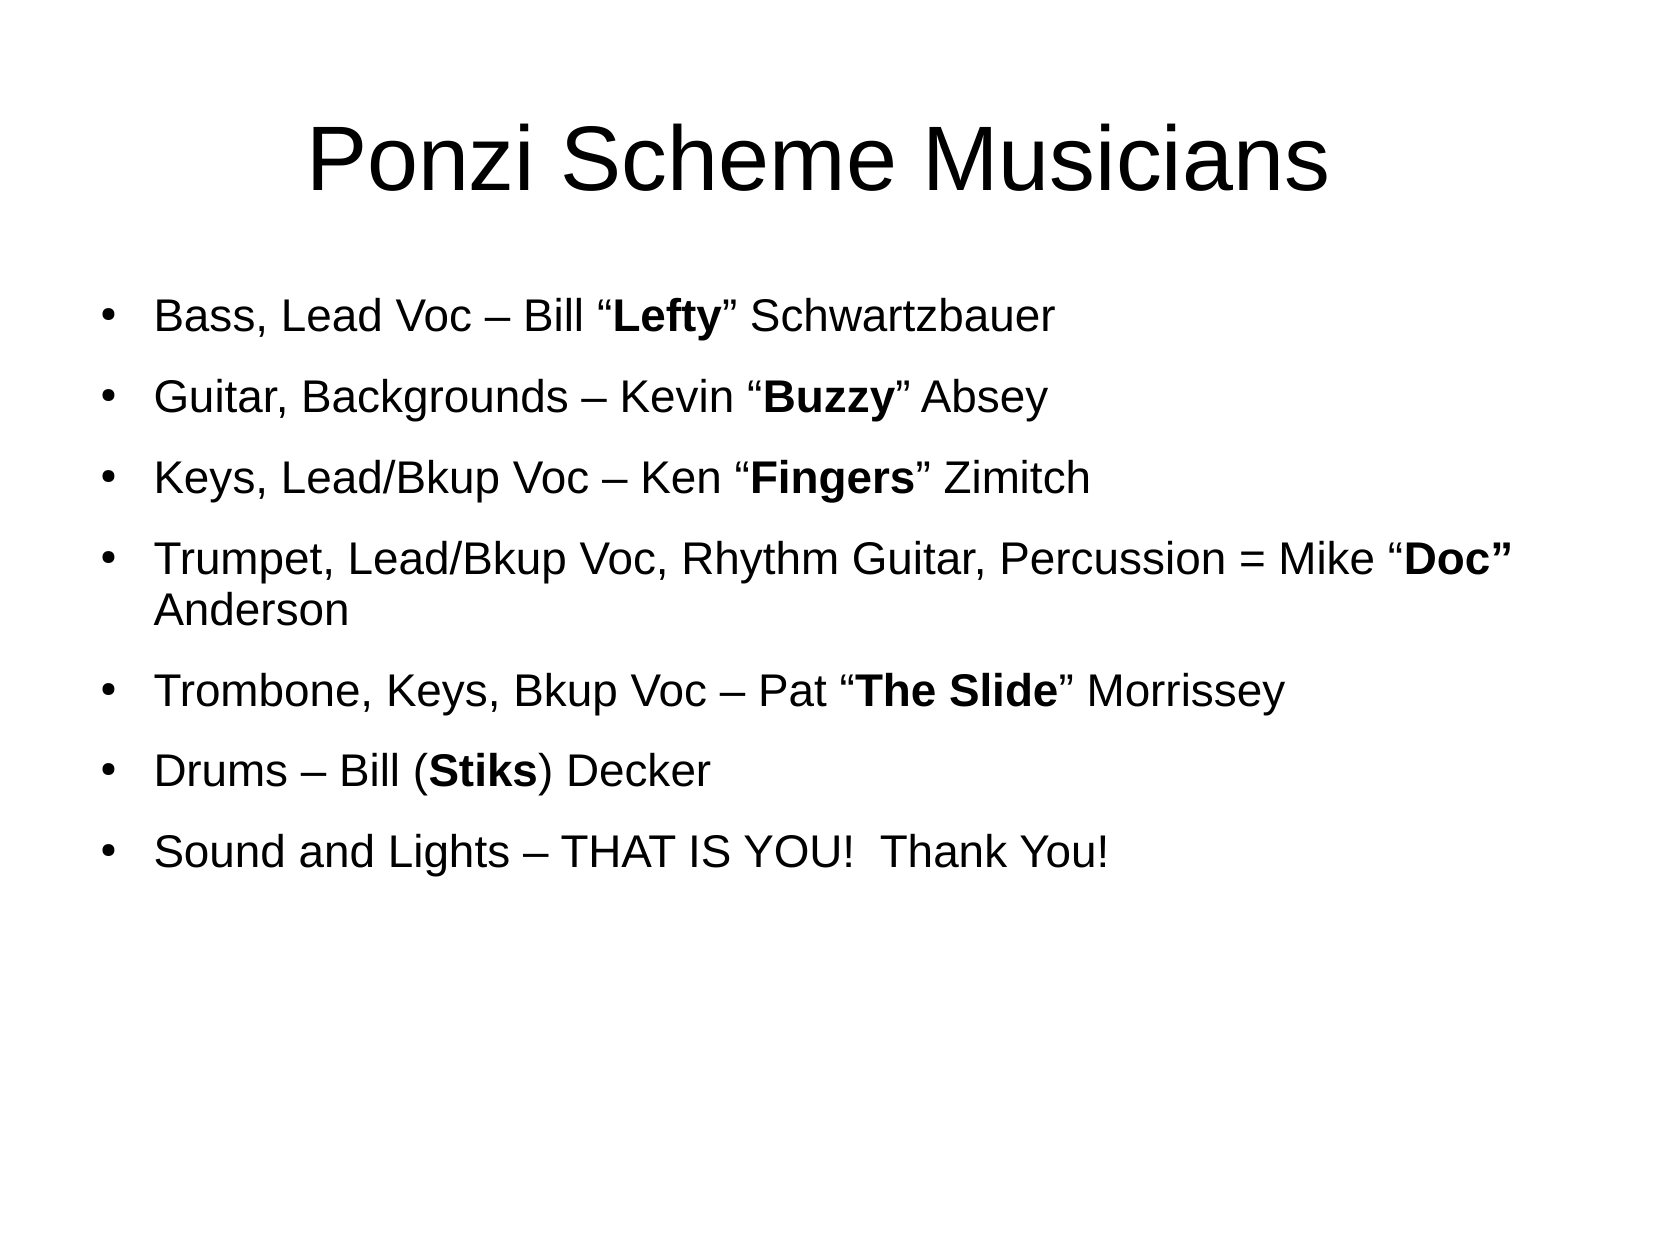

# Ponzi Scheme Musicians
Bass, Lead Voc – Bill “Lefty” Schwartzbauer
Guitar, Backgrounds – Kevin “Buzzy” Absey
Keys, Lead/Bkup Voc – Ken “Fingers” Zimitch
Trumpet, Lead/Bkup Voc, Rhythm Guitar, Percussion = Mike “Doc” Anderson
Trombone, Keys, Bkup Voc – Pat “The Slide” Morrissey
Drums – Bill (Stiks) Decker
Sound and Lights – THAT IS YOU! Thank You!